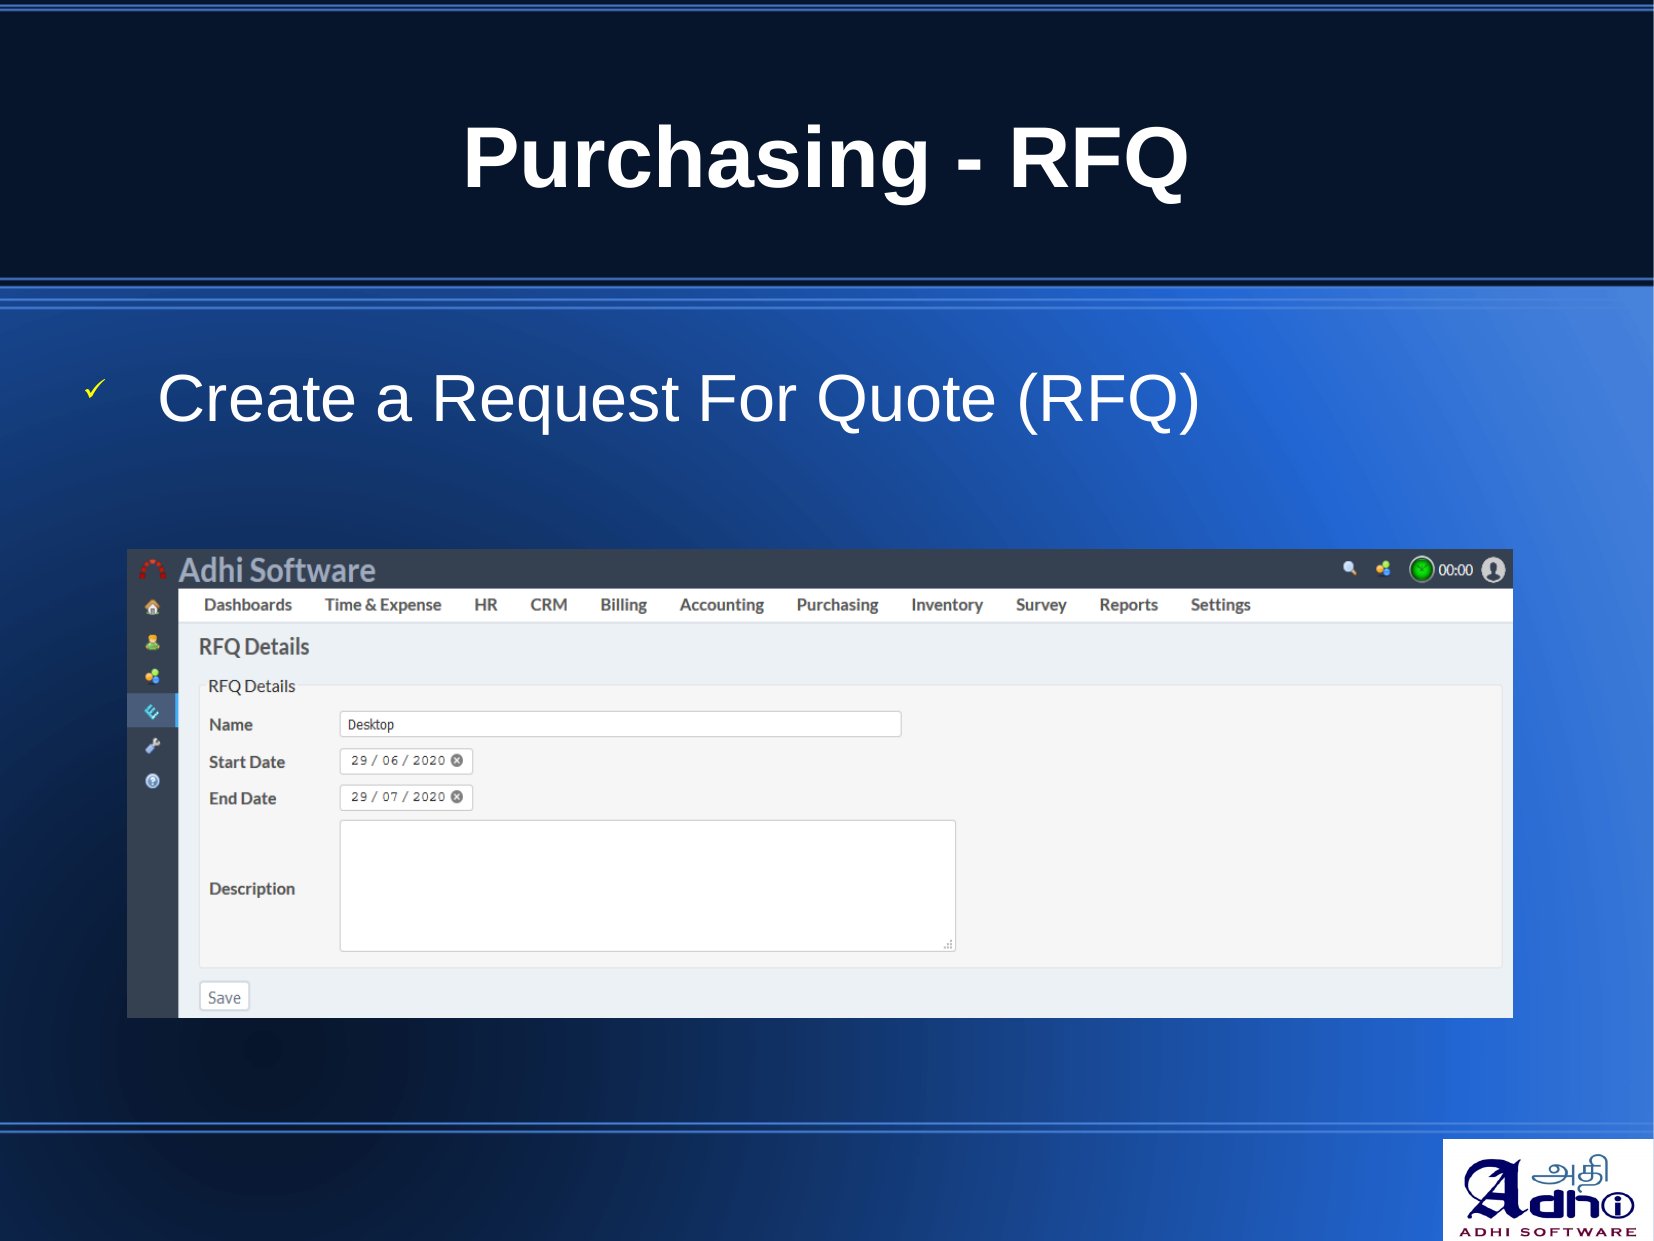

# Purchasing - RFQ
Create a Request For Quote (RFQ)